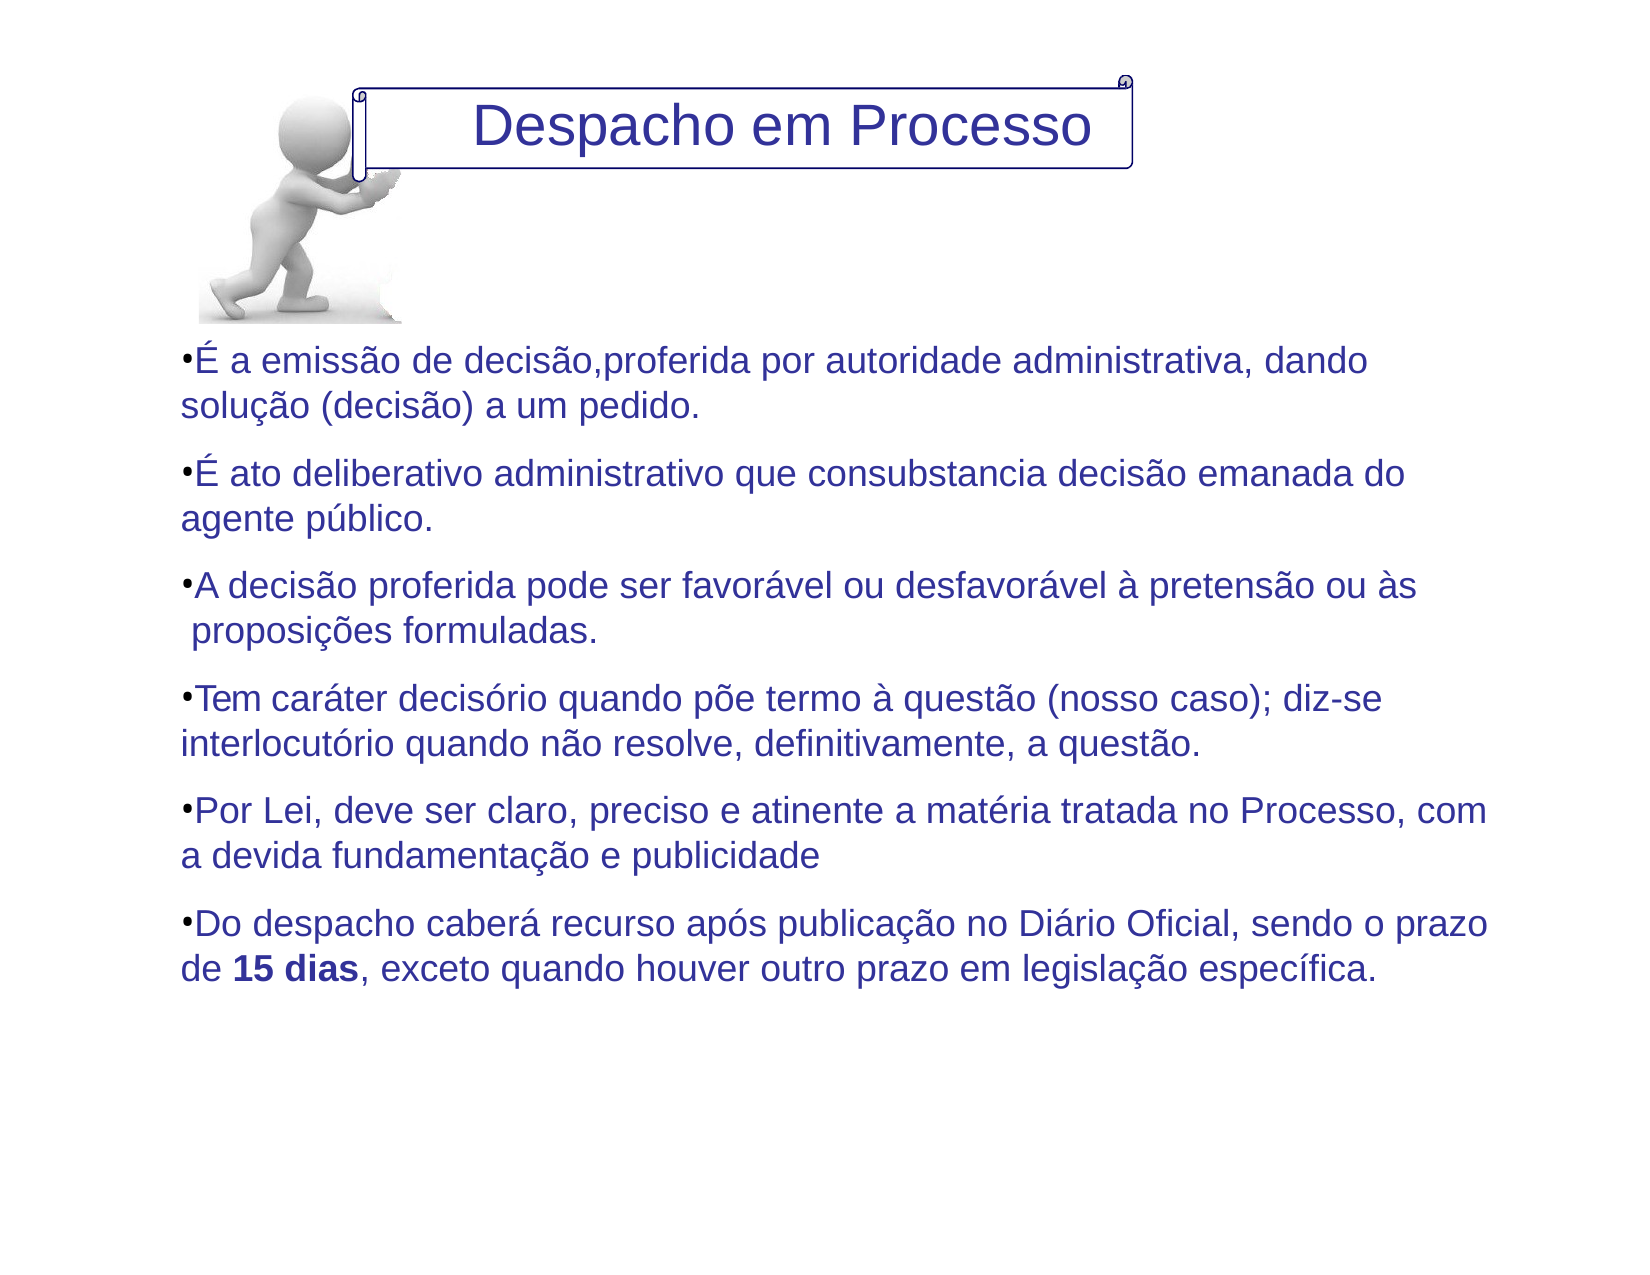

# Despacho em Processo
É a emissão de decisão,proferida por autoridade administrativa, dando solução (decisão) a um pedido.
É ato deliberativo administrativo que consubstancia decisão emanada do agente público.
A decisão proferida pode ser favorável ou desfavorável à pretensão ou às proposições formuladas.
Tem caráter decisório quando põe termo à questão (nosso caso); diz-se interlocutório quando não resolve, definitivamente, a questão.
Por Lei, deve ser claro, preciso e atinente a matéria tratada no Processo, com a devida fundamentação e publicidade
Do despacho caberá recurso após publicação no Diário Oficial, sendo o prazo de 15 dias, exceto quando houver outro prazo em legislação específica.